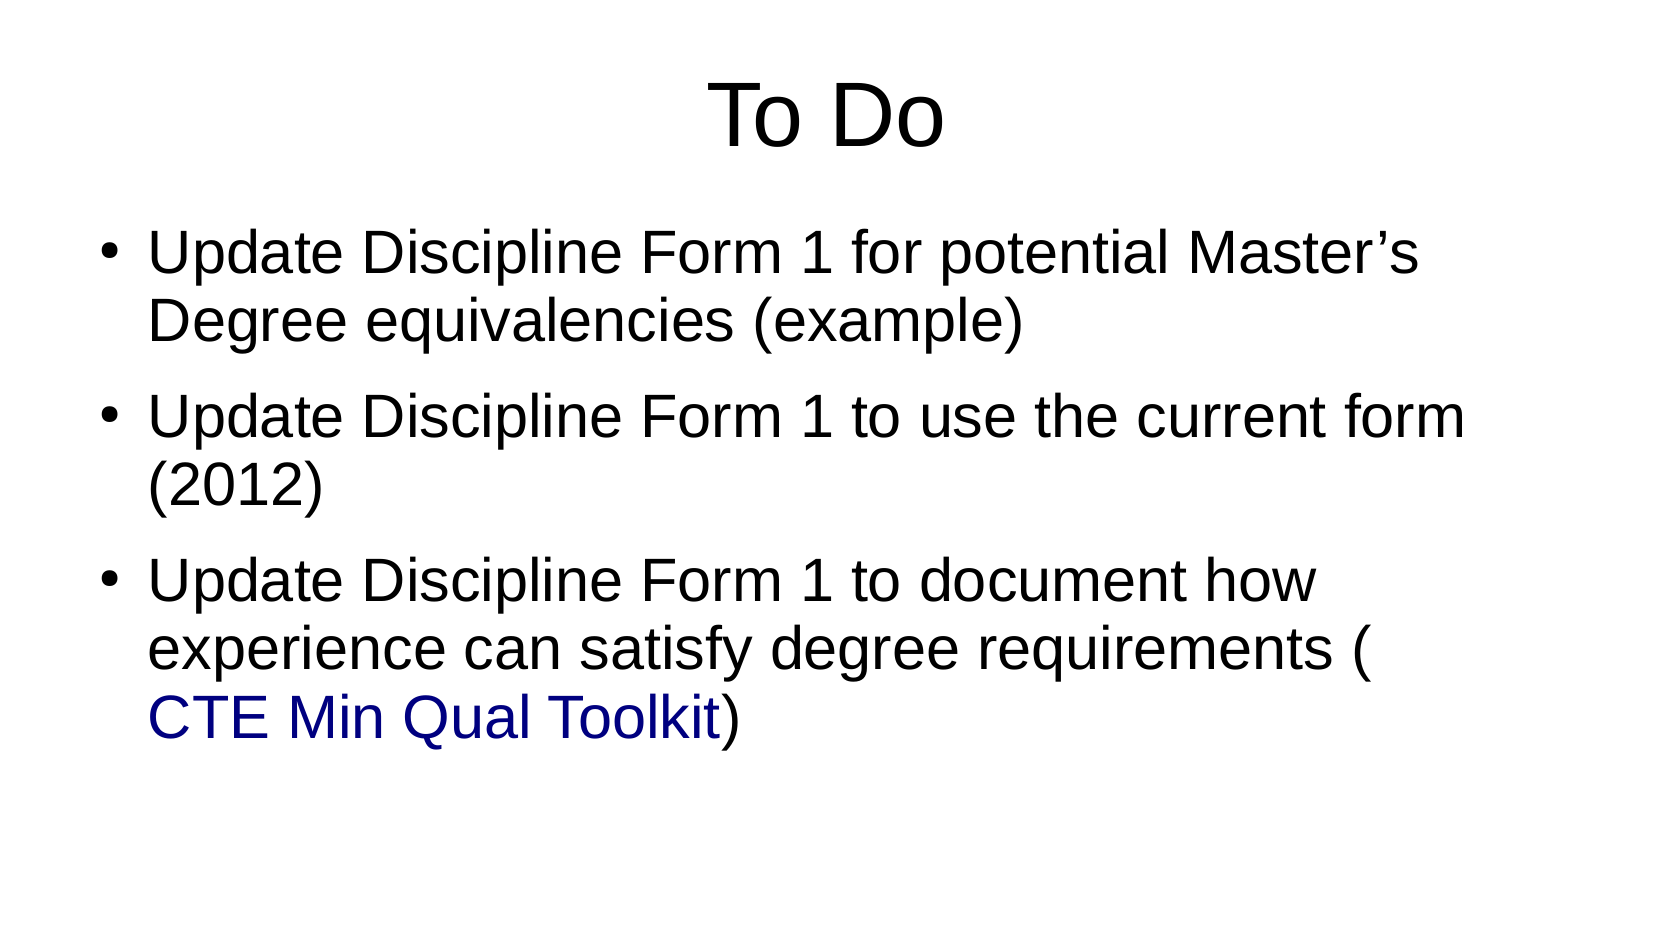

# To Do
Update Discipline Form 1 for potential Master’s Degree equivalencies (example)
Update Discipline Form 1 to use the current form (2012)
Update Discipline Form 1 to document how experience can satisfy degree requirements (CTE Min Qual Toolkit)